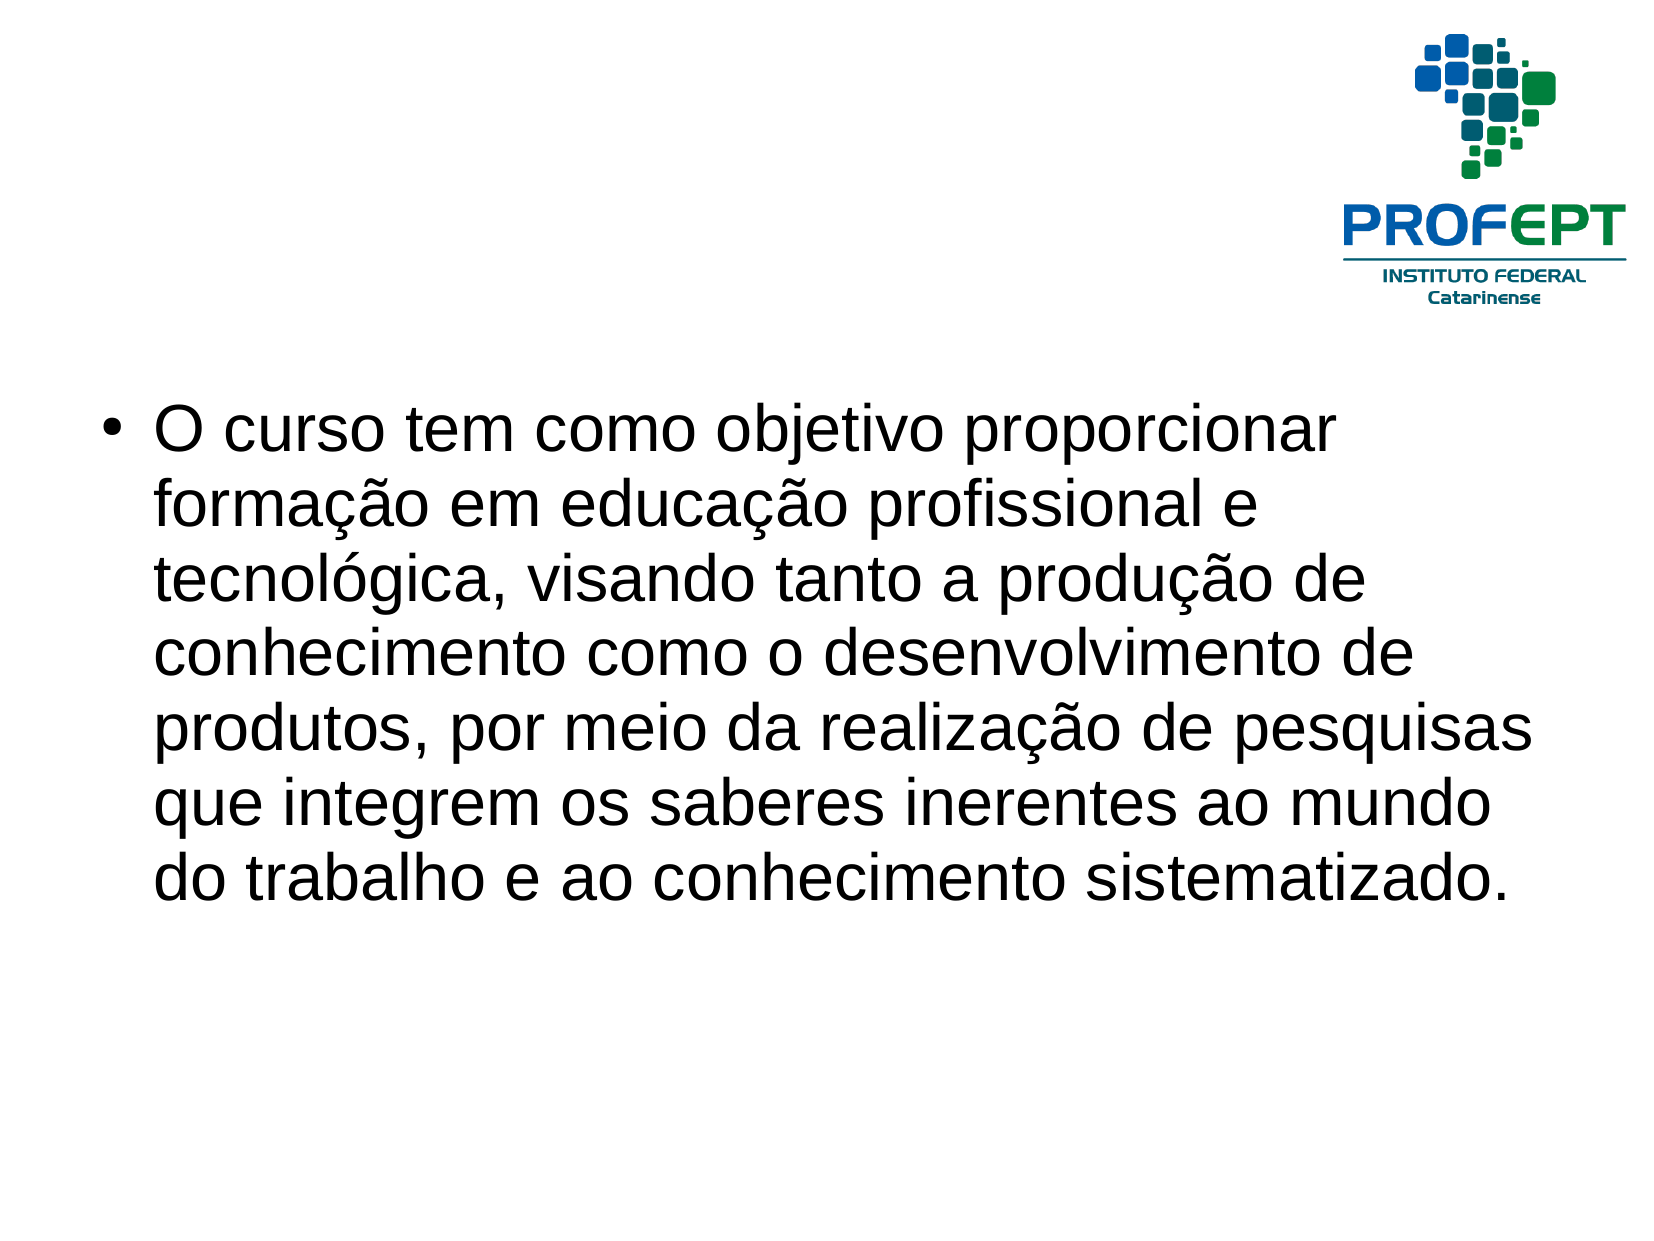

# O curso tem como objetivo proporcionar formação em educação profissional e tecnológica, visando tanto a produção de conhecimento como o desenvolvimento de produtos, por meio da realização de pesquisas que integrem os saberes inerentes ao mundo do trabalho e ao conhecimento sistematizado.